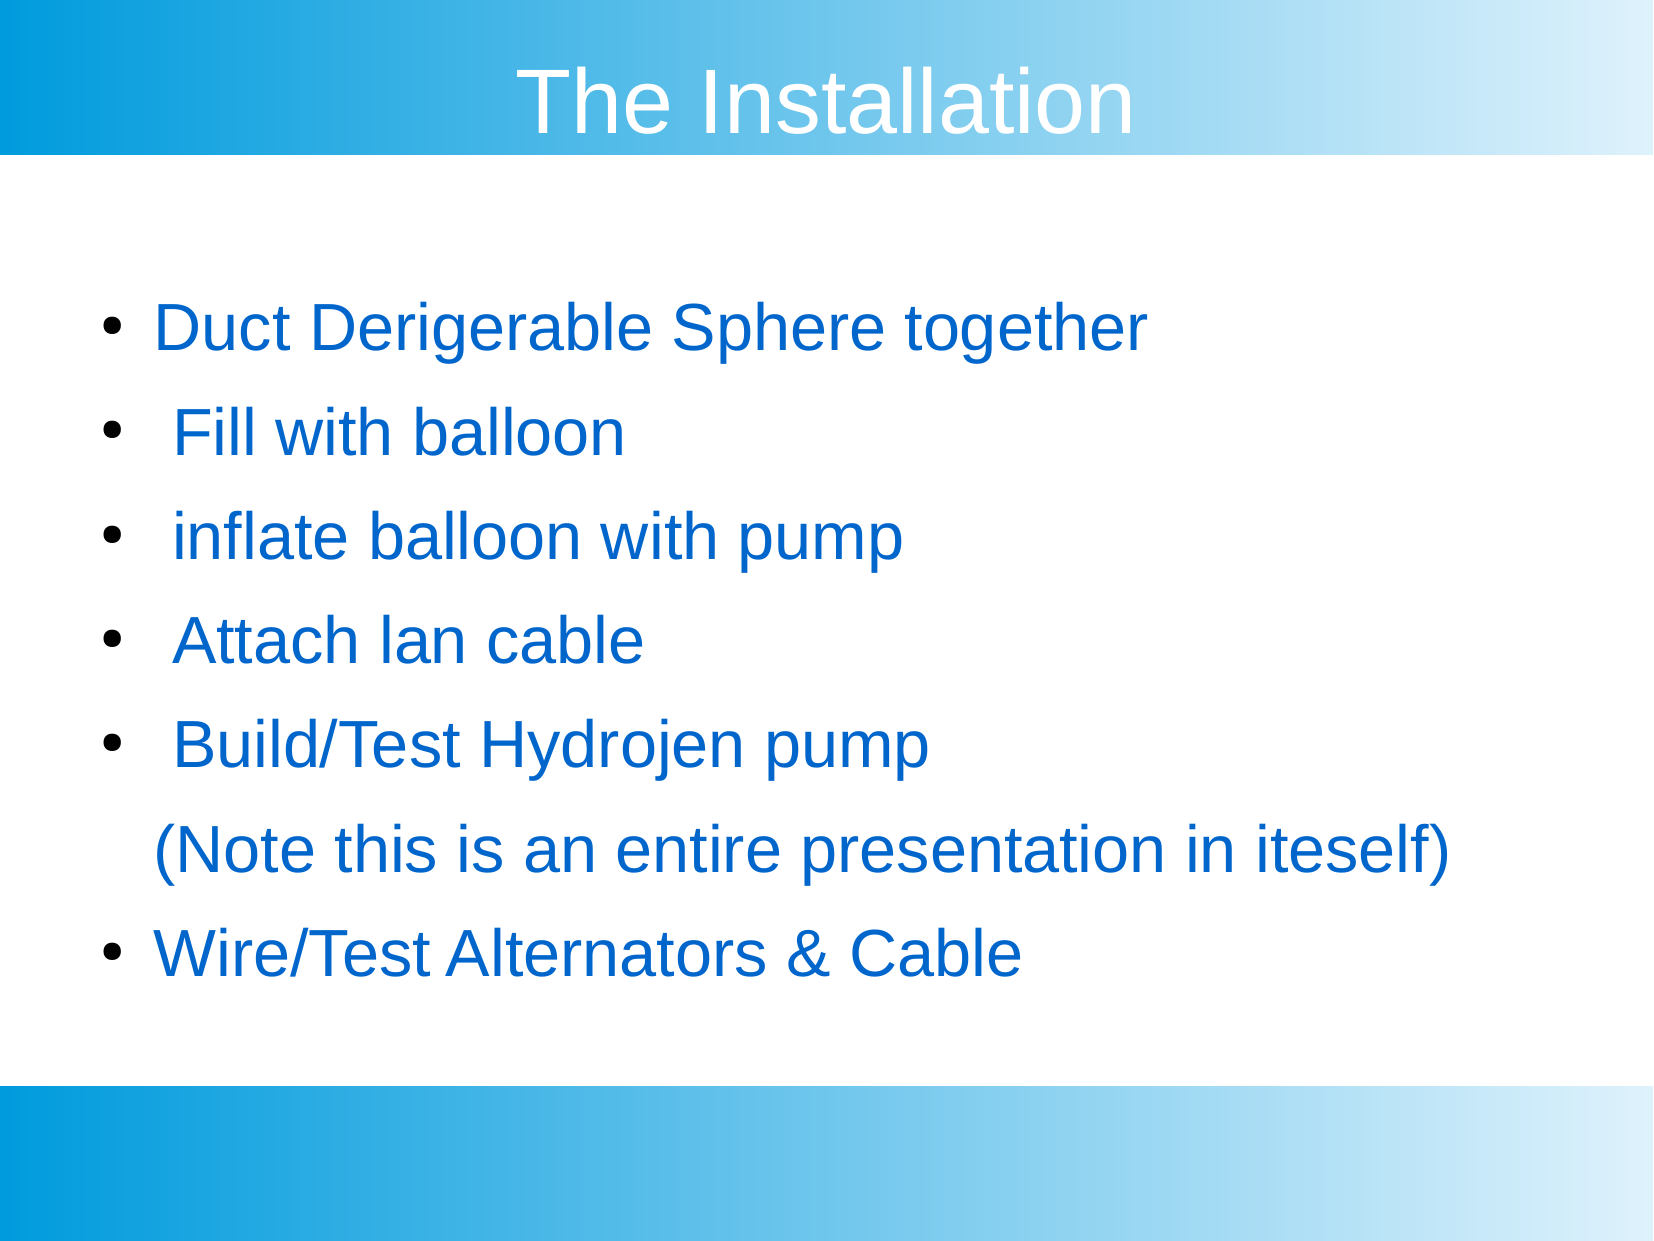

# The Installation
Duct Derigerable Sphere together
 Fill with balloon
 inflate balloon with pump
 Attach lan cable
 Build/Test Hydrojen pump
(Note this is an entire presentation in iteself)
Wire/Test Alternators & Cable